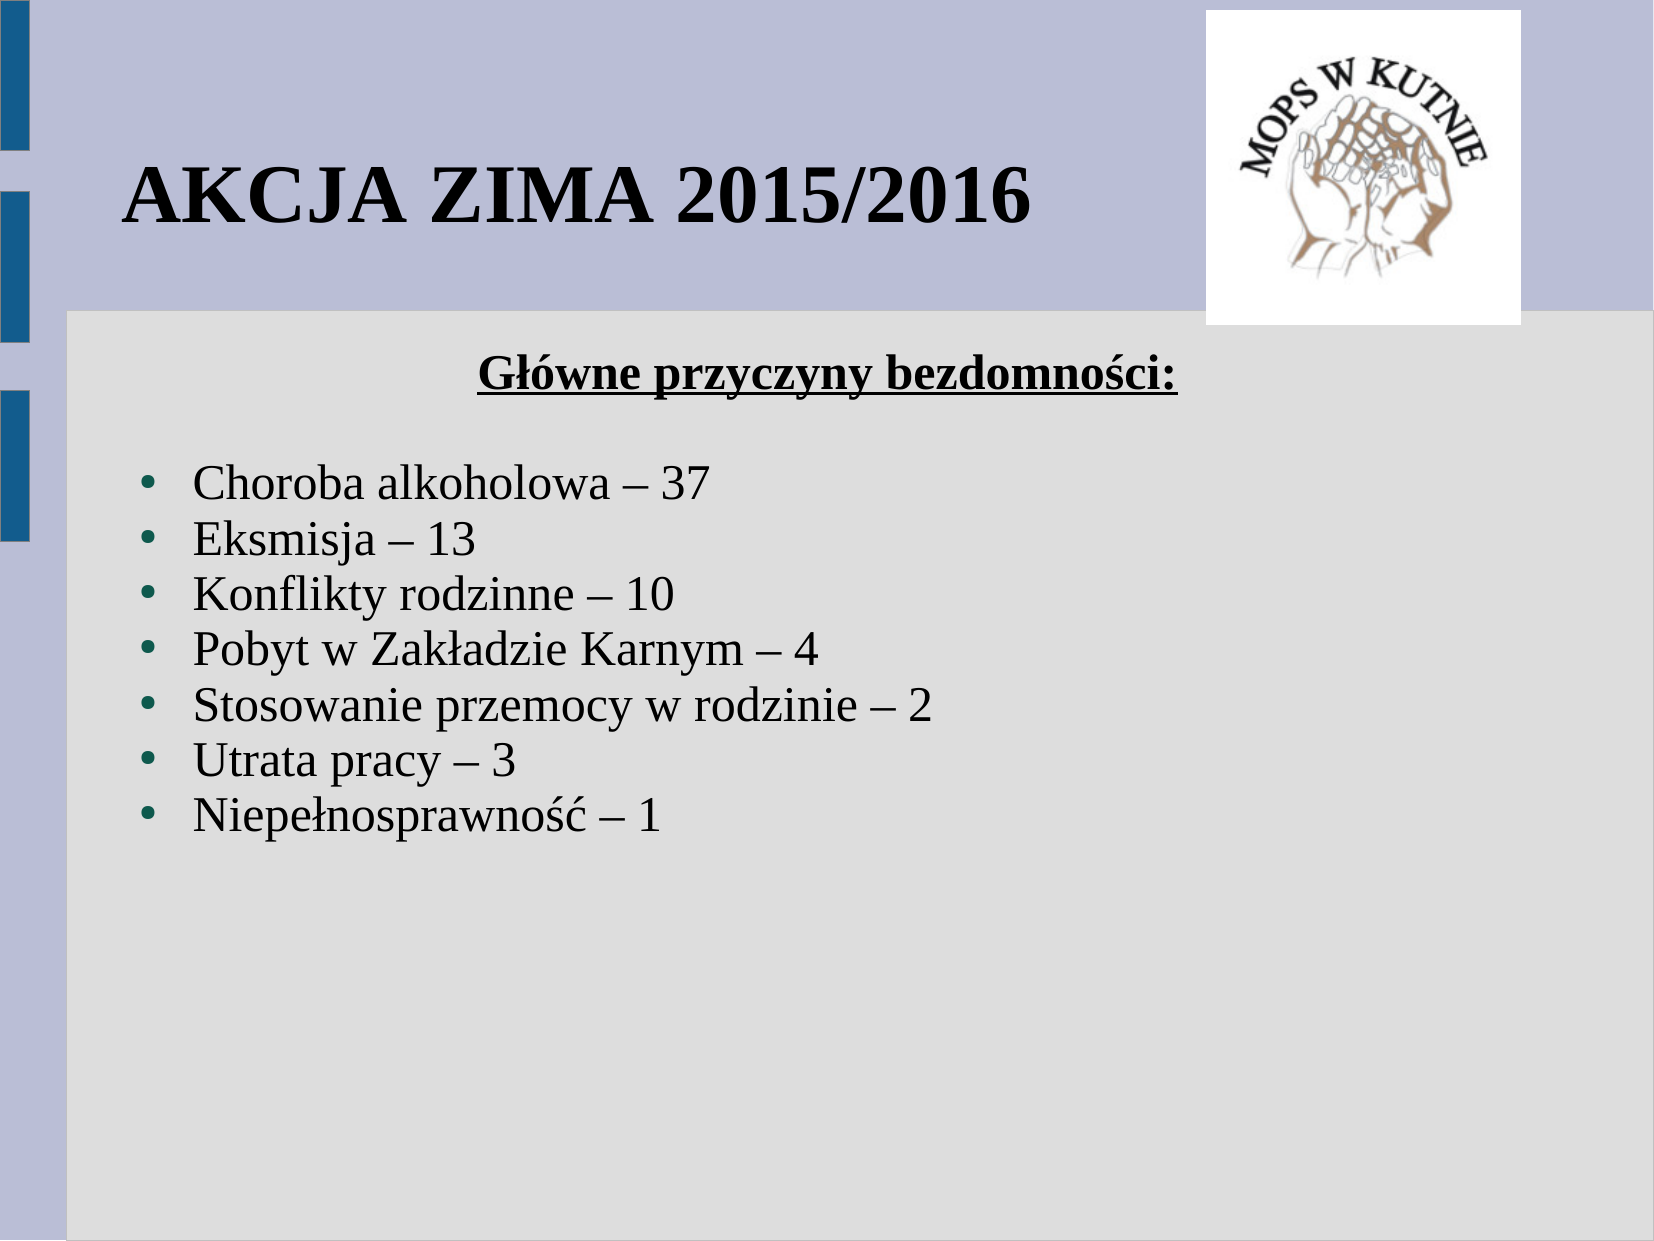

# AKCJA ZIMA 2015/2016
Główne przyczyny bezdomności:
Choroba alkoholowa – 37
Eksmisja – 13
Konflikty rodzinne – 10
Pobyt w Zakładzie Karnym – 4
Stosowanie przemocy w rodzinie – 2
Utrata pracy – 3
Niepełnosprawność – 1